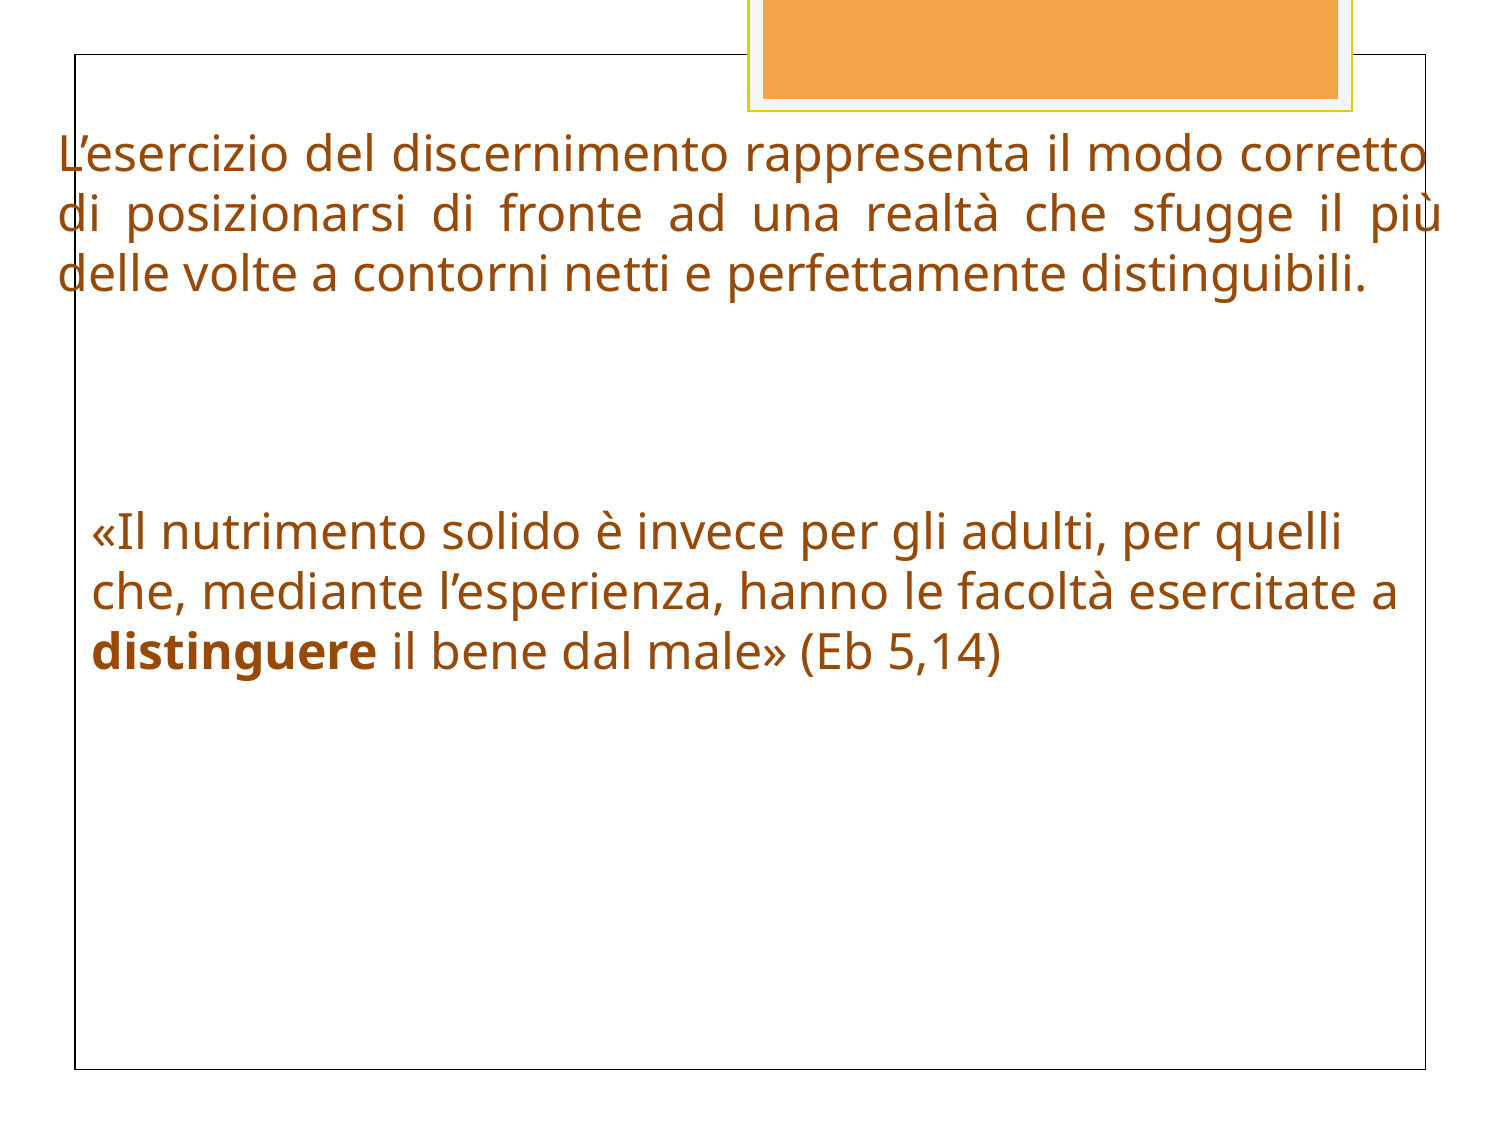

L’esercizio del discernimento rappresenta il modo corretto di posizionarsi di fronte ad una realtà che sfugge il più delle volte a contorni netti e perfettamente distinguibili.
«Il nutrimento solido è invece per gli adulti, per quelli che, mediante l’esperienza, hanno le facoltà esercitate a distinguere il bene dal male» (Eb 5,14)